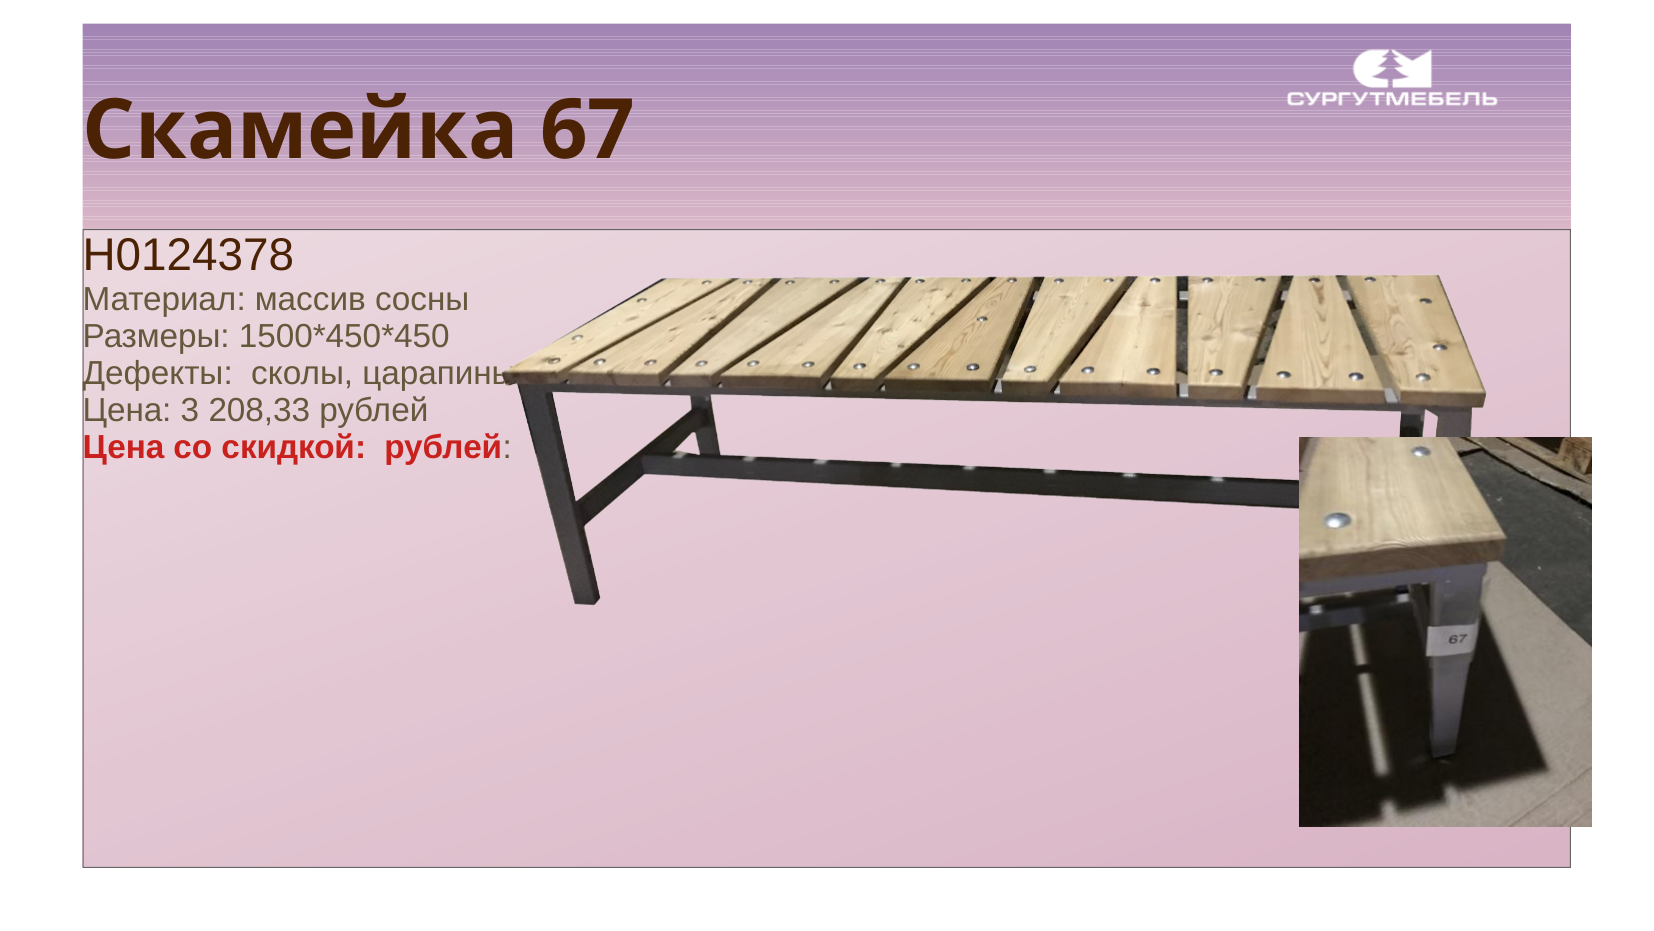

# Скамейка 67
Н0124378
Материал: массив сосны
Размеры: 1500*450*450
Дефекты: сколы, царапины
Цена: 3 208,33 рублей
Цена со скидкой: рублей: